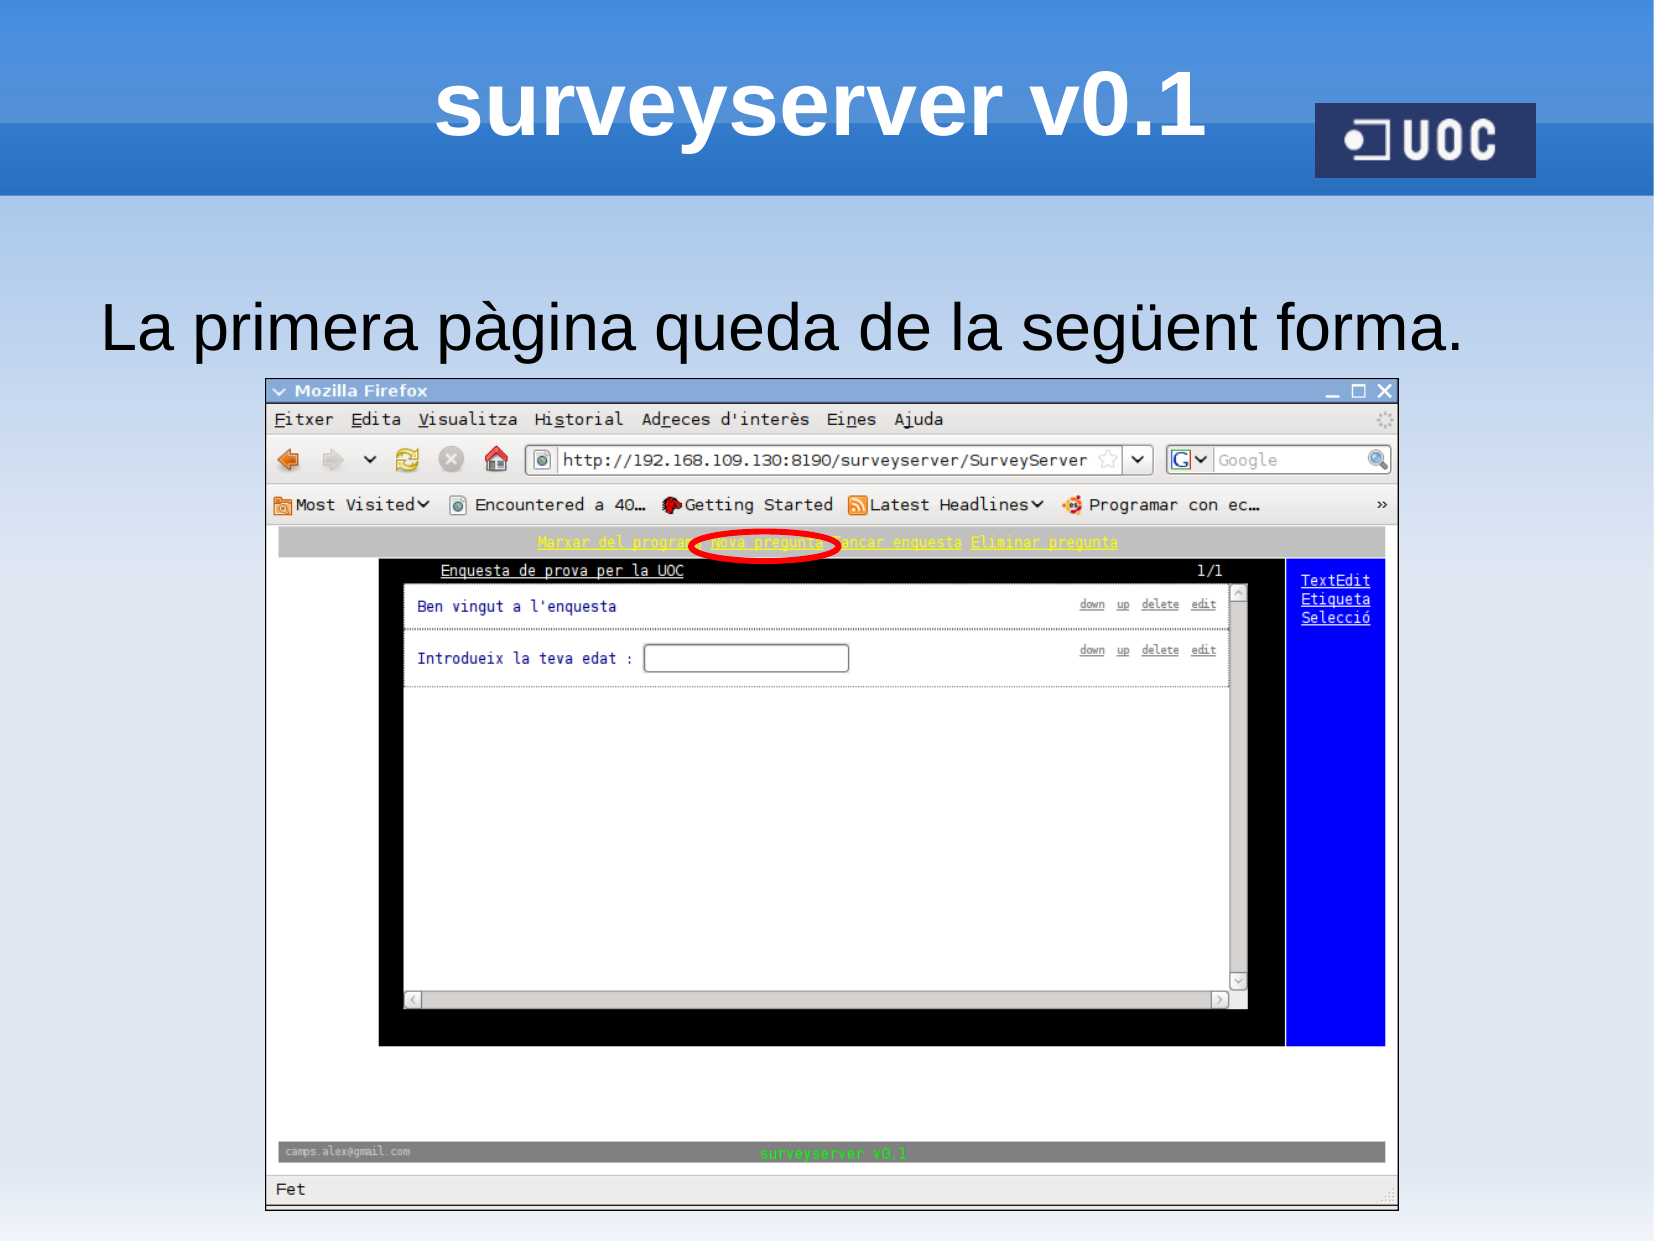

# surveyserver v0.1
La primera pàgina queda de la següent forma.